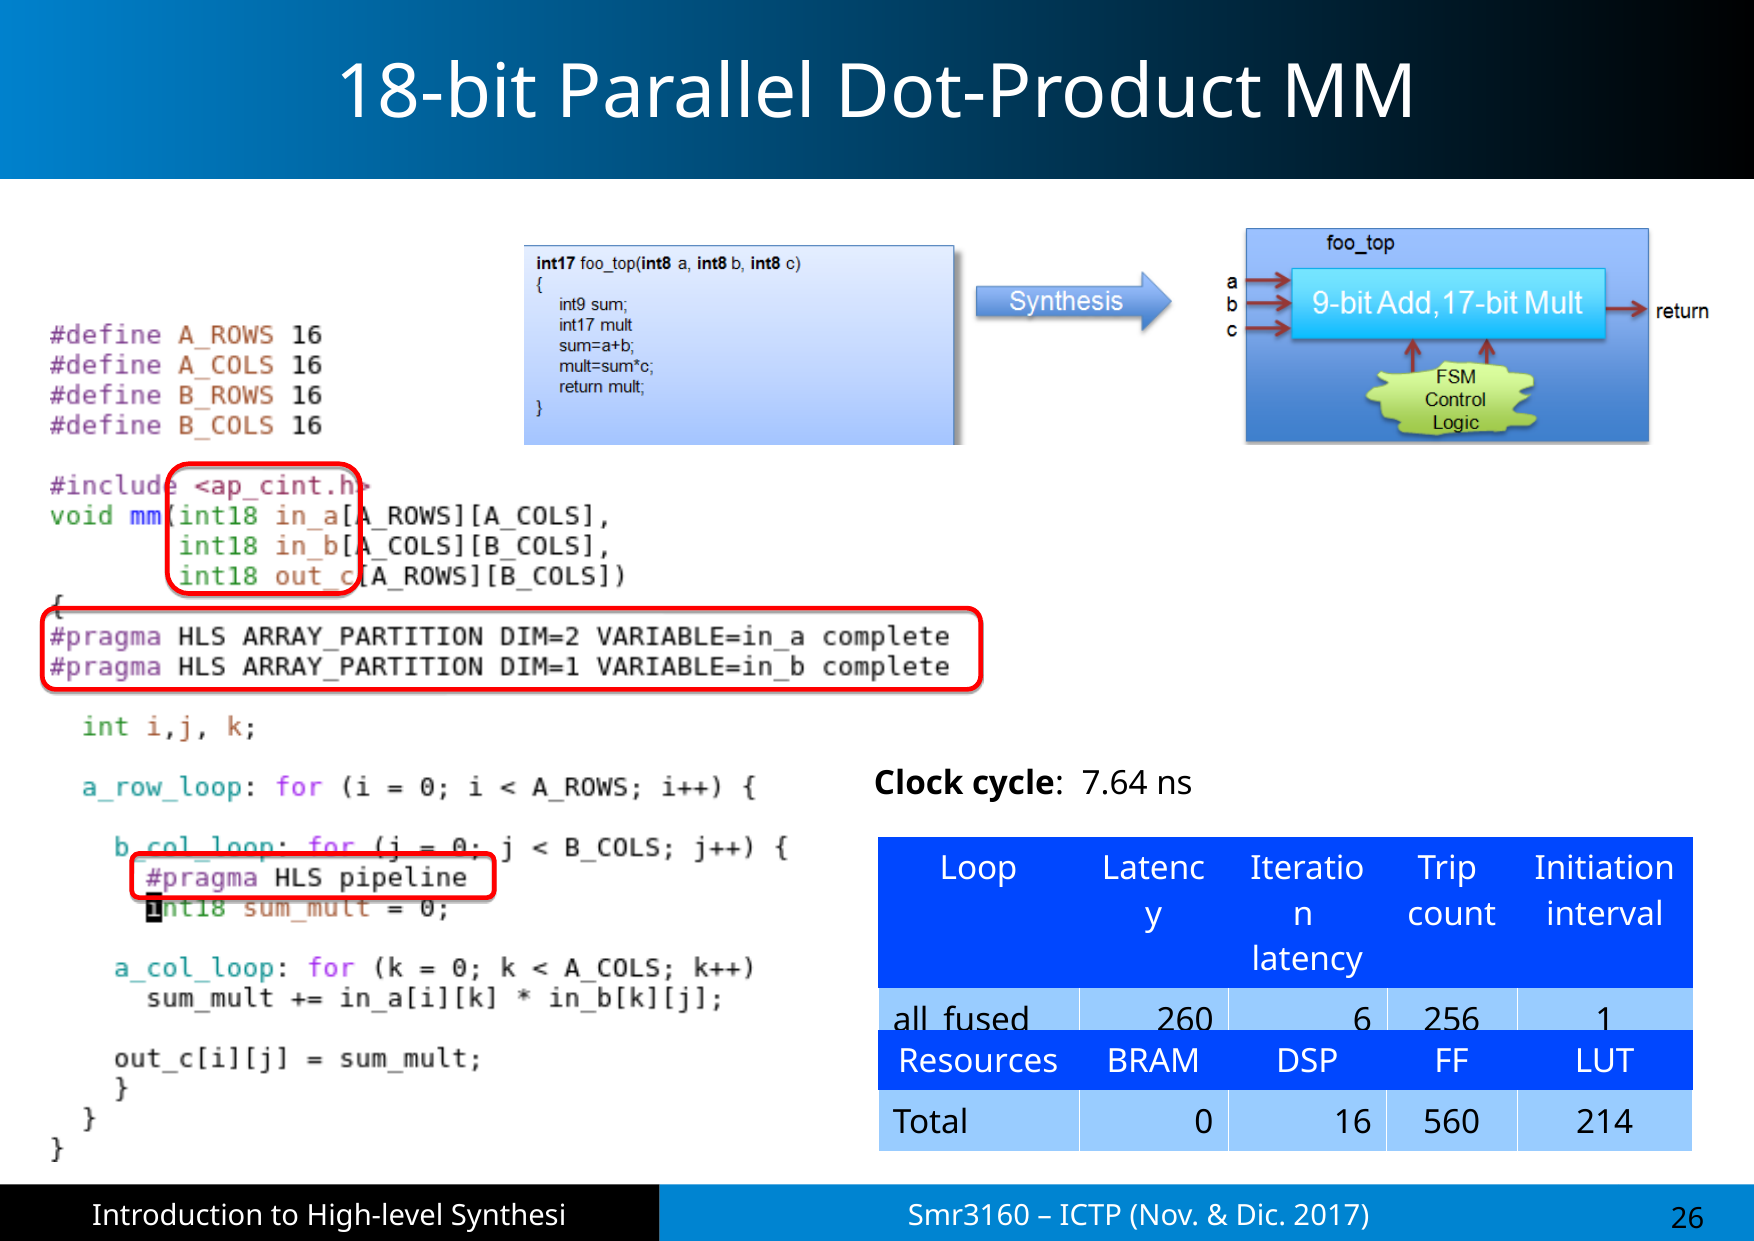

# 18-bit Parallel Dot-Product MM
Clock cycle: 7.64 ns
| Loop | Latency | Iteration latency | Trip count | Initiation interval |
| --- | --- | --- | --- | --- |
| all\_fused | 260 | 6 | 256 | 1 |
| Resources | BRAM | DSP | FF | LUT |
| --- | --- | --- | --- | --- |
| Total | 0 | 16 | 560 | 214 |
26